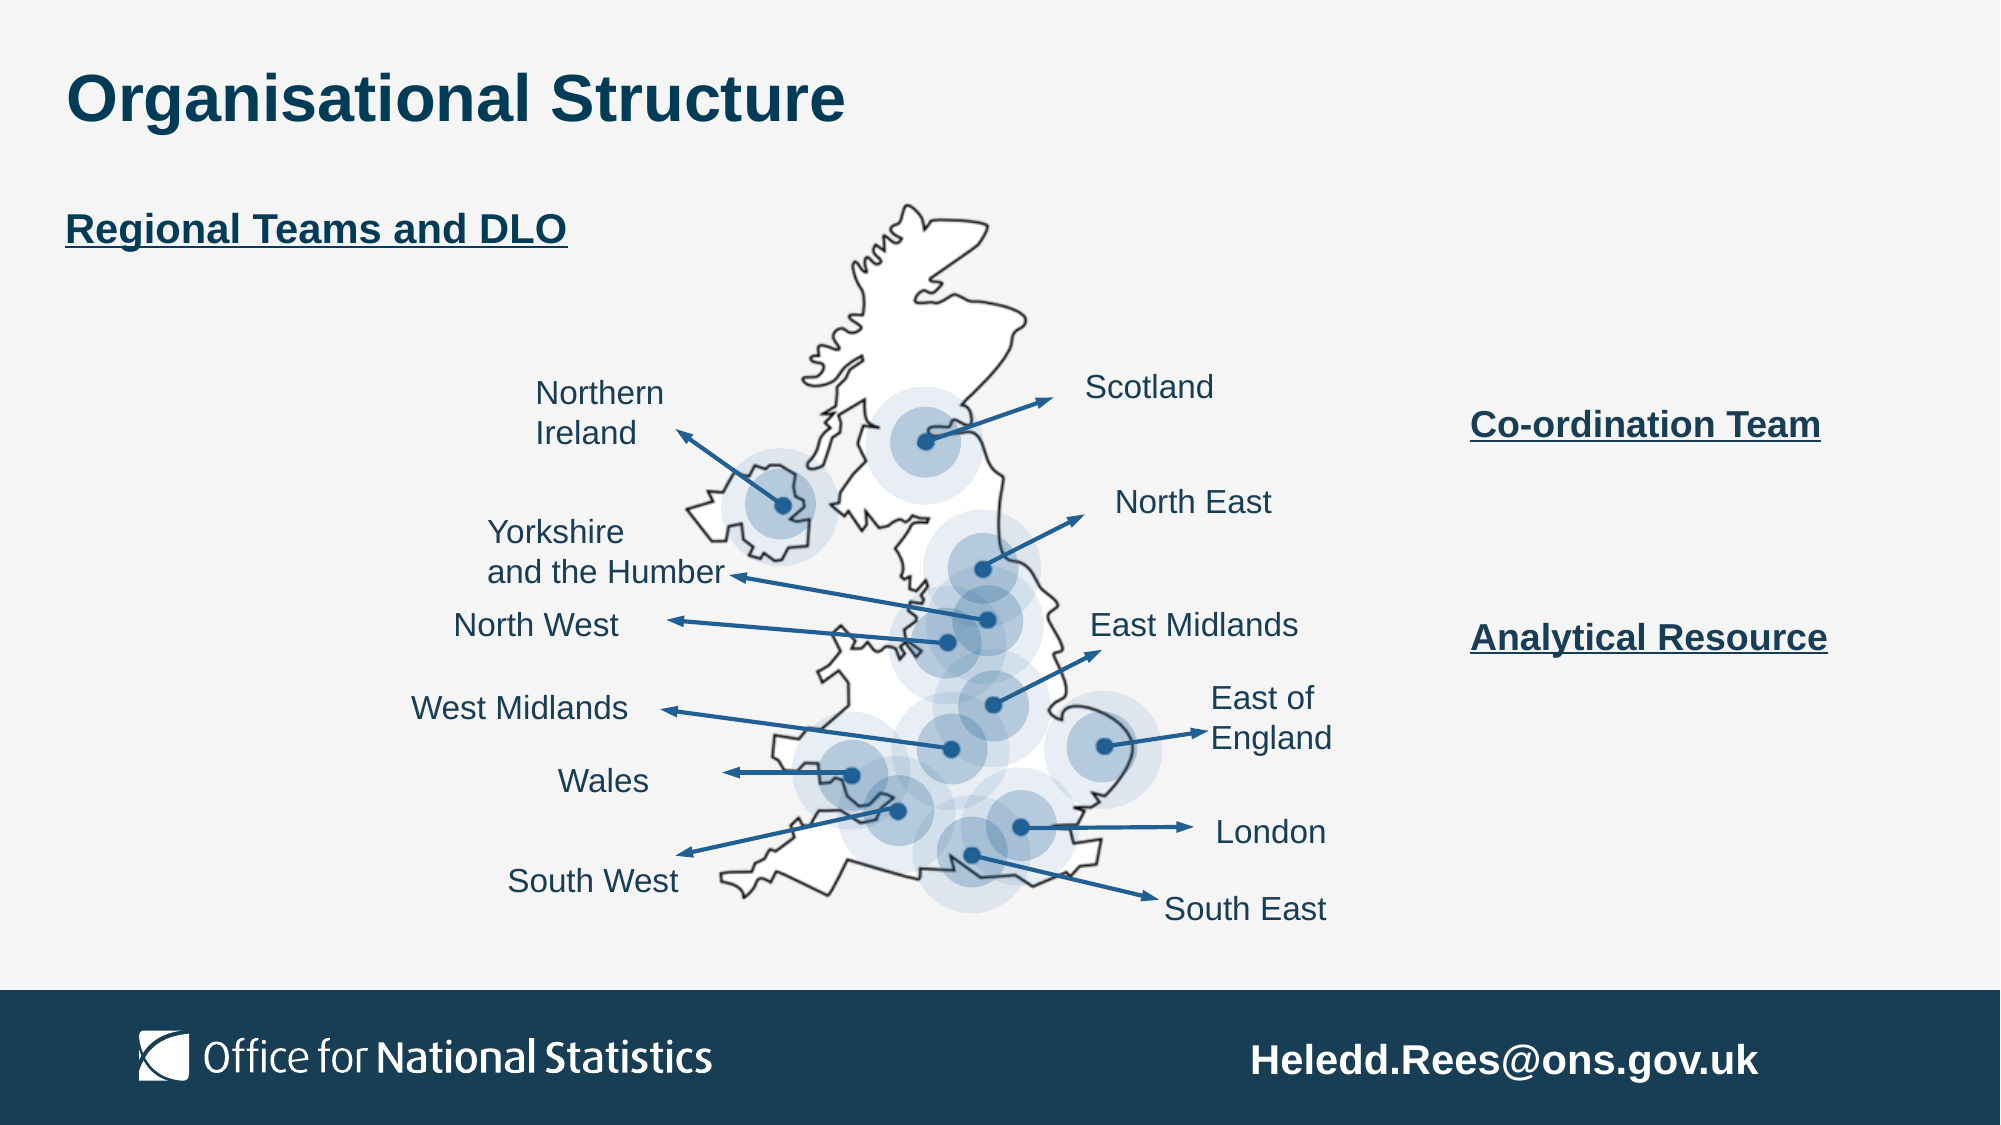

Organisational Structure
Scotland
Northern
Ireland
North East
Yorkshire
and the Humber
East Midlands
North West
East of England
West Midlands
Wales
London
South West
South East
Regional Teams and DLO
Co-ordination Team
Analytical Resource
Heledd.Rees@ons.gov.uk